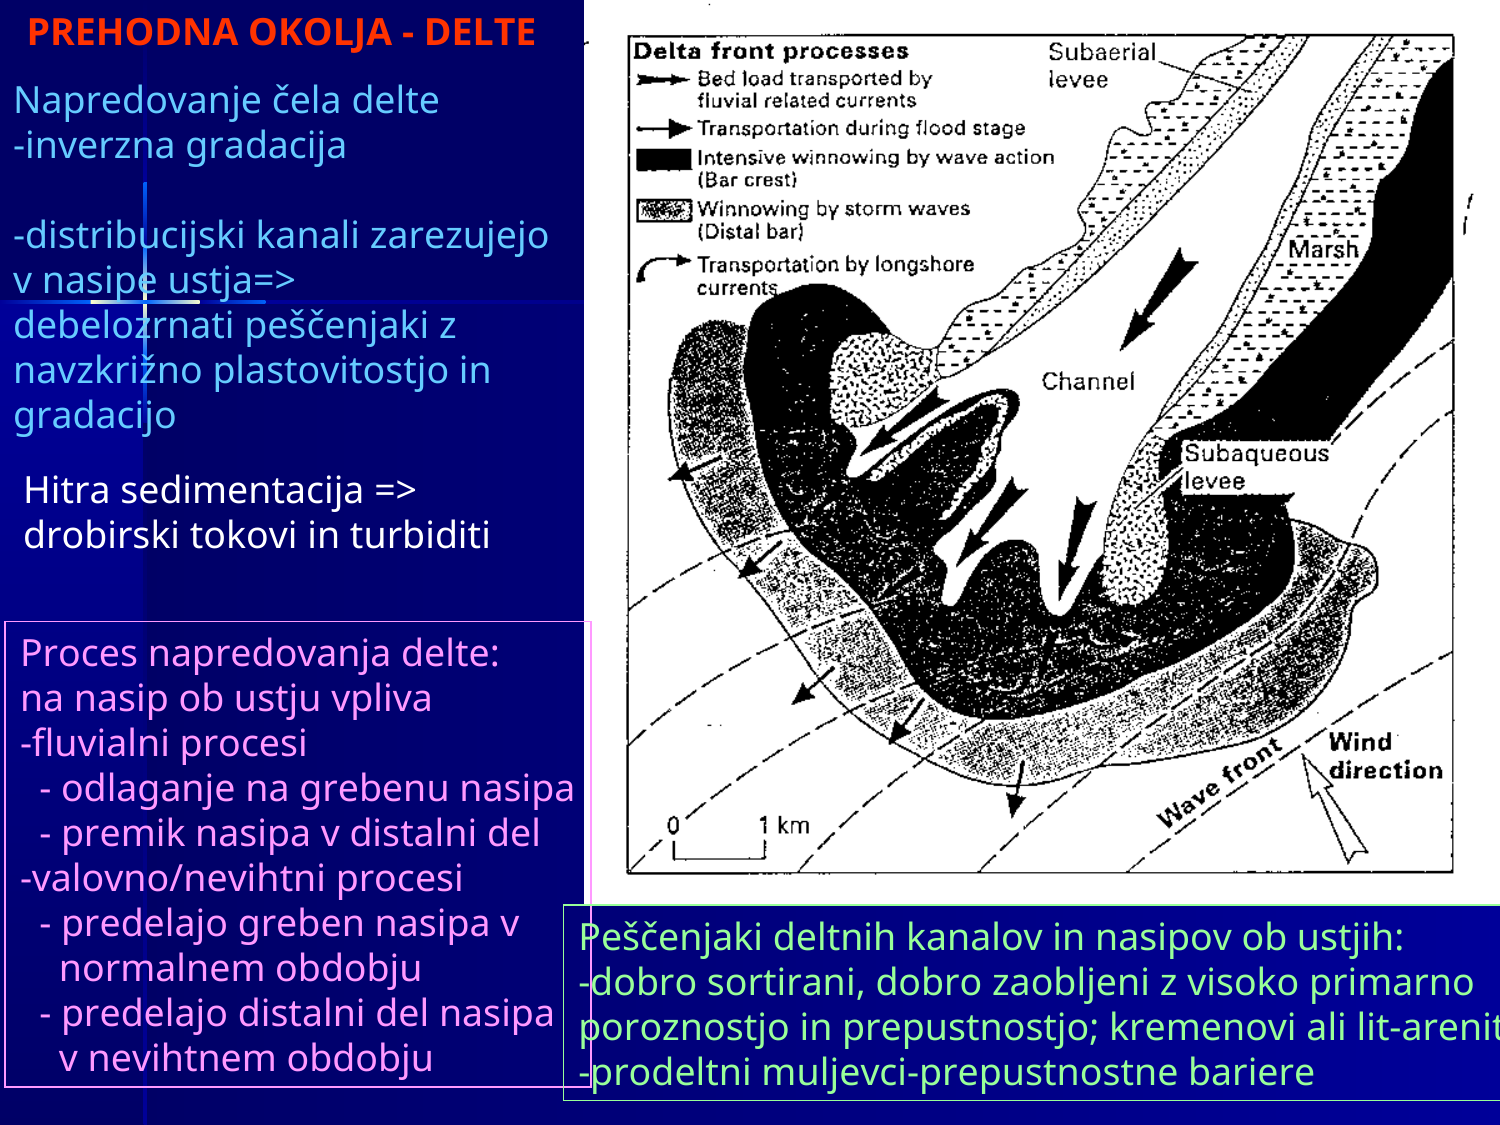

PREHODNA OKOLJA - DELTE
Napredovanje čela delte
-inverzna gradacija
-distribucijski kanali zarezujejo
v nasipe ustja=>
debelozrnati peščenjaki z
navzkrižno plastovitostjo in
gradacijo
Hitra sedimentacija =>
drobirski tokovi in turbiditi
Proces napredovanja delte:
na nasip ob ustju vpliva
-fluvialni procesi
 - odlaganje na grebenu nasipa
 - premik nasipa v distalni del
-valovno/nevihtni procesi
 - predelajo greben nasipa v
 normalnem obdobju
 - predelajo distalni del nasipa
 v nevihtnem obdobju
Peščenjaki deltnih kanalov in nasipov ob ustjih:
-dobro sortirani, dobro zaobljeni z visoko primarno
poroznostjo in prepustnostjo; kremenovi ali lit-areniti
-prodeltni muljevci-prepustnostne bariere